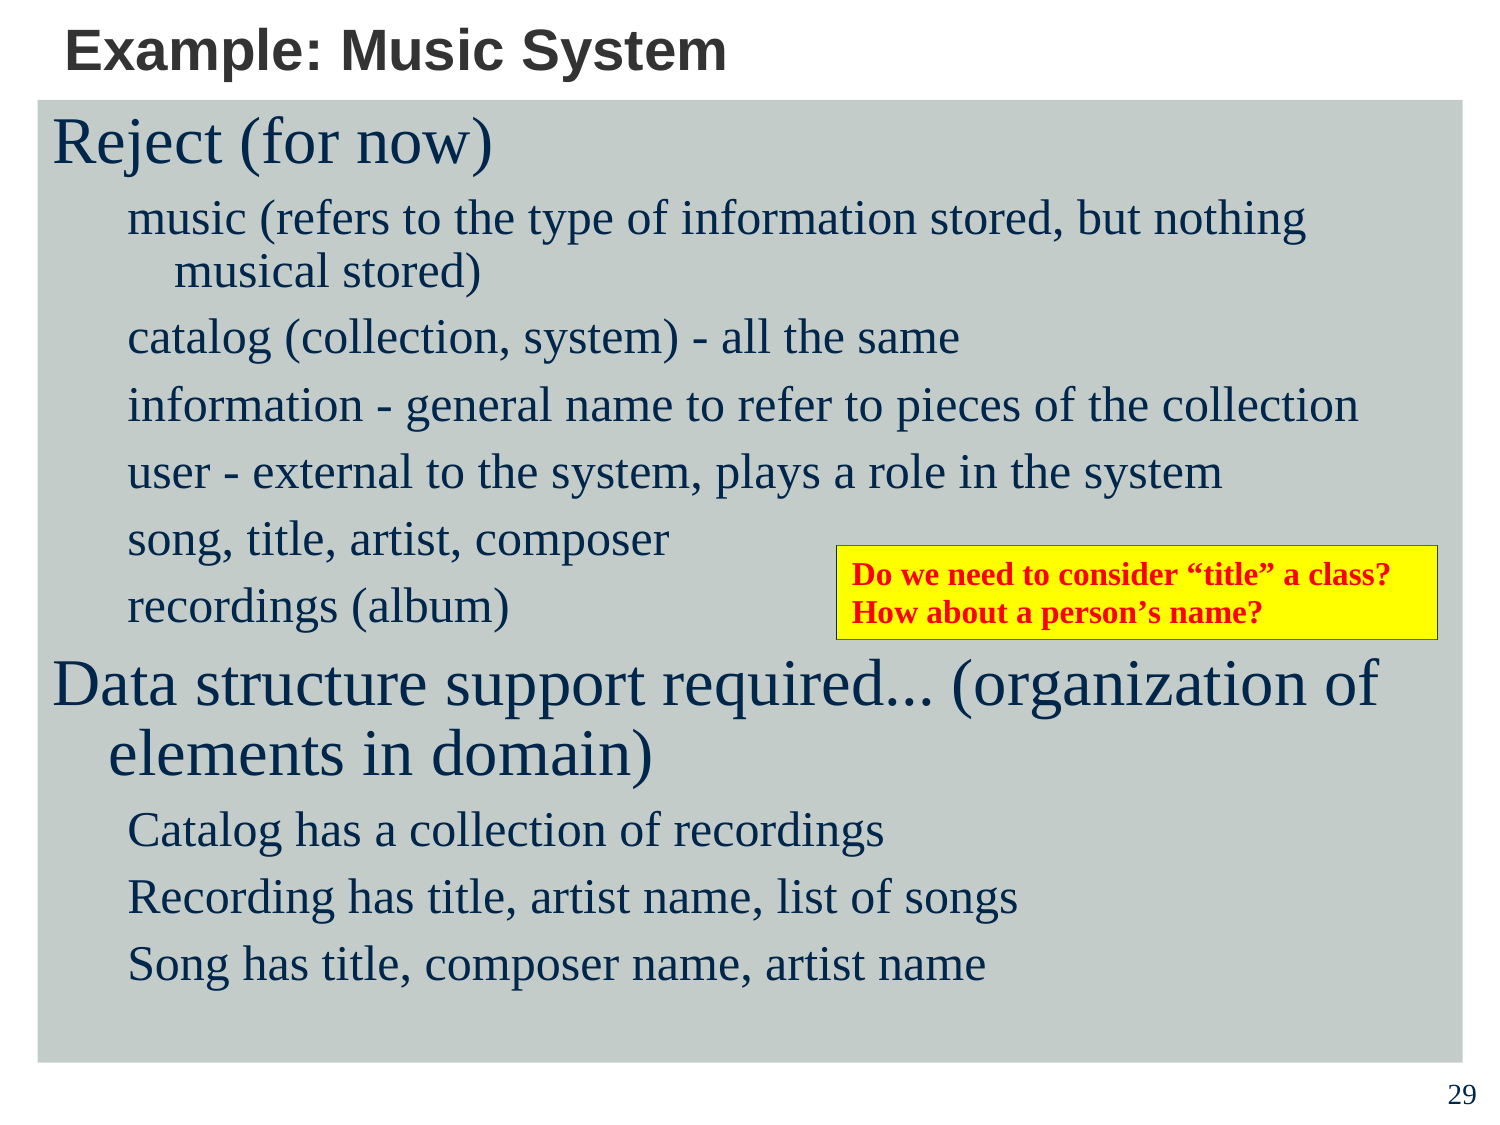

# Example: Music System
Reject (for now)
music (refers to the type of information stored, but nothing musical stored)
catalog (collection, system) - all the same
information - general name to refer to pieces of the collection
user - external to the system, plays a role in the system
song, title, artist, composer
recordings (album)
Data structure support required... (organization of elements in domain)
Catalog has a collection of recordings
Recording has title, artist name, list of songs
Song has title, composer name, artist name
Do we need to consider “title” a class?
How about a person’s name?